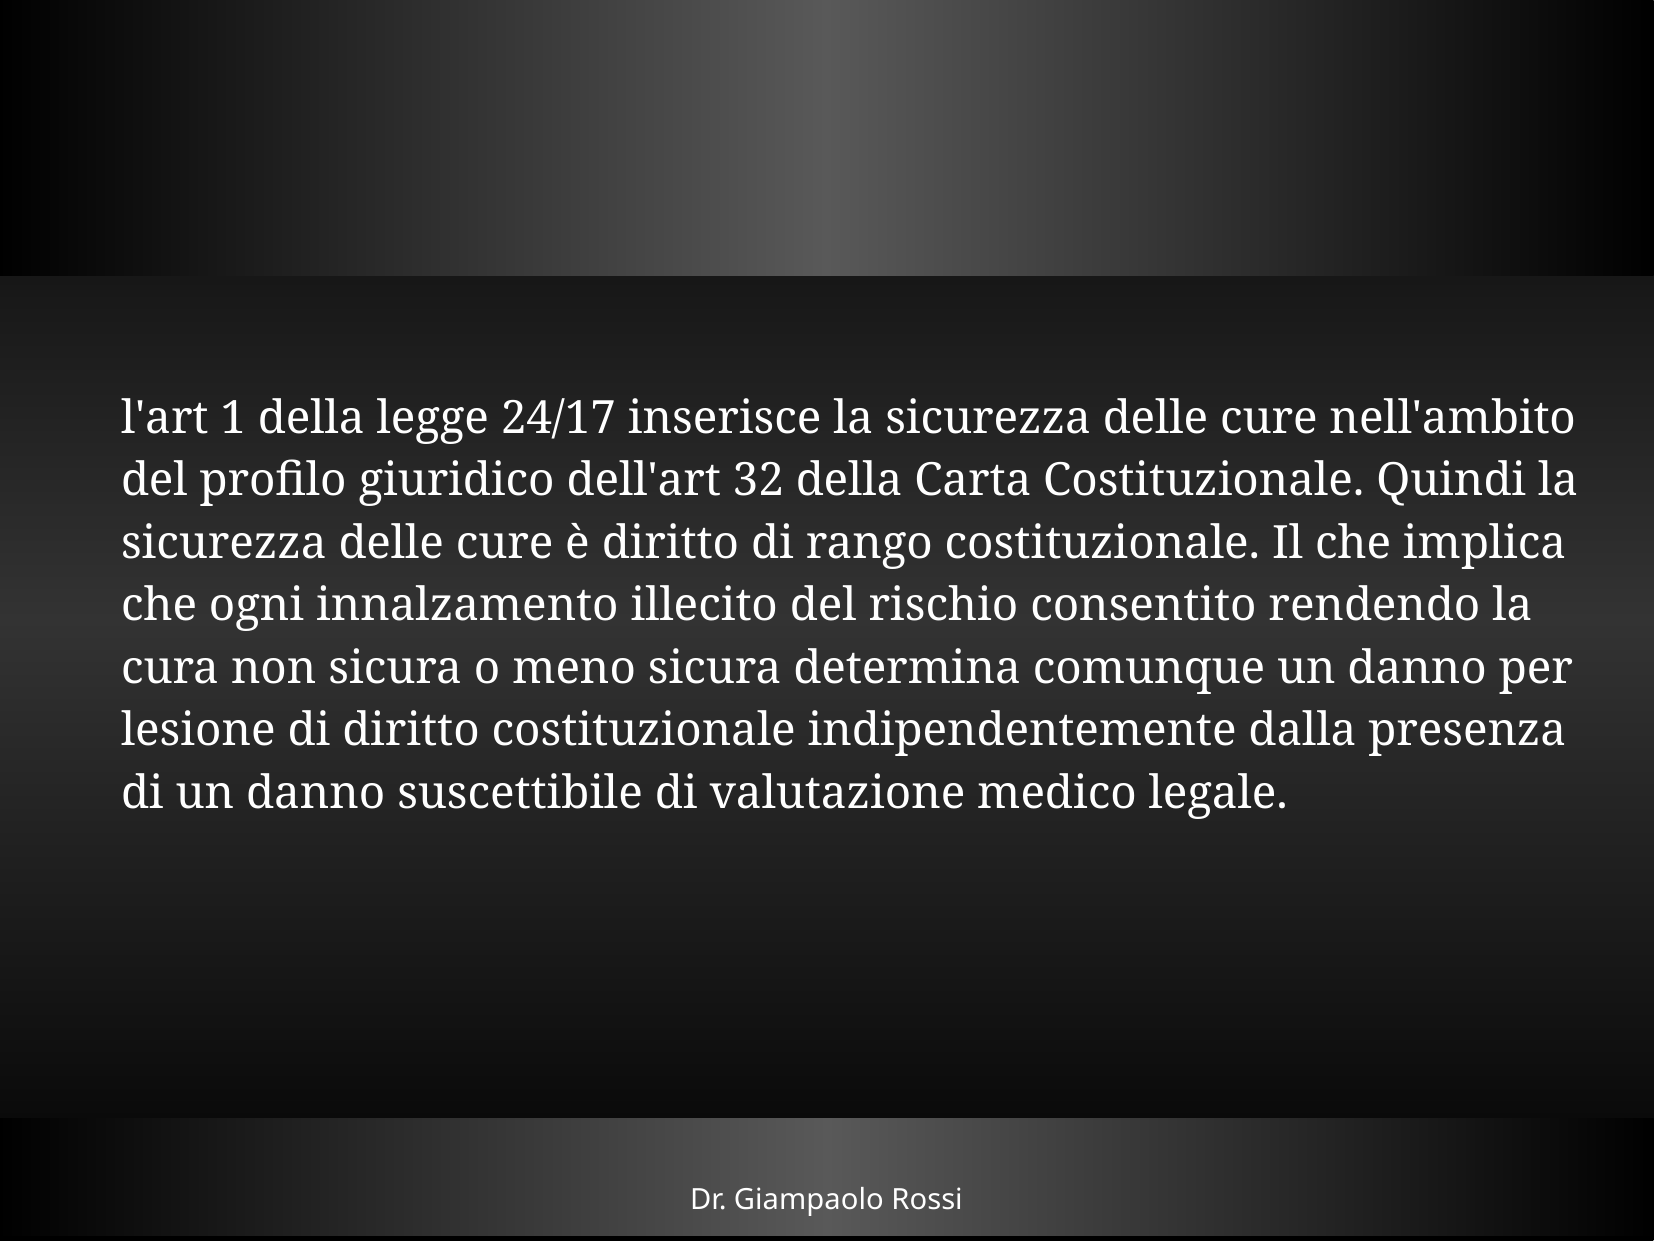

#
l'art 1 della legge 24/17 inserisce la sicurezza delle cure nell'ambito del profilo giuridico dell'art 32 della Carta Costituzionale. Quindi la sicurezza delle cure è diritto di rango costituzionale. Il che implica che ogni innalzamento illecito del rischio consentito rendendo la cura non sicura o meno sicura determina comunque un danno per lesione di diritto costituzionale indipendentemente dalla presenza di un danno suscettibile di valutazione medico legale.